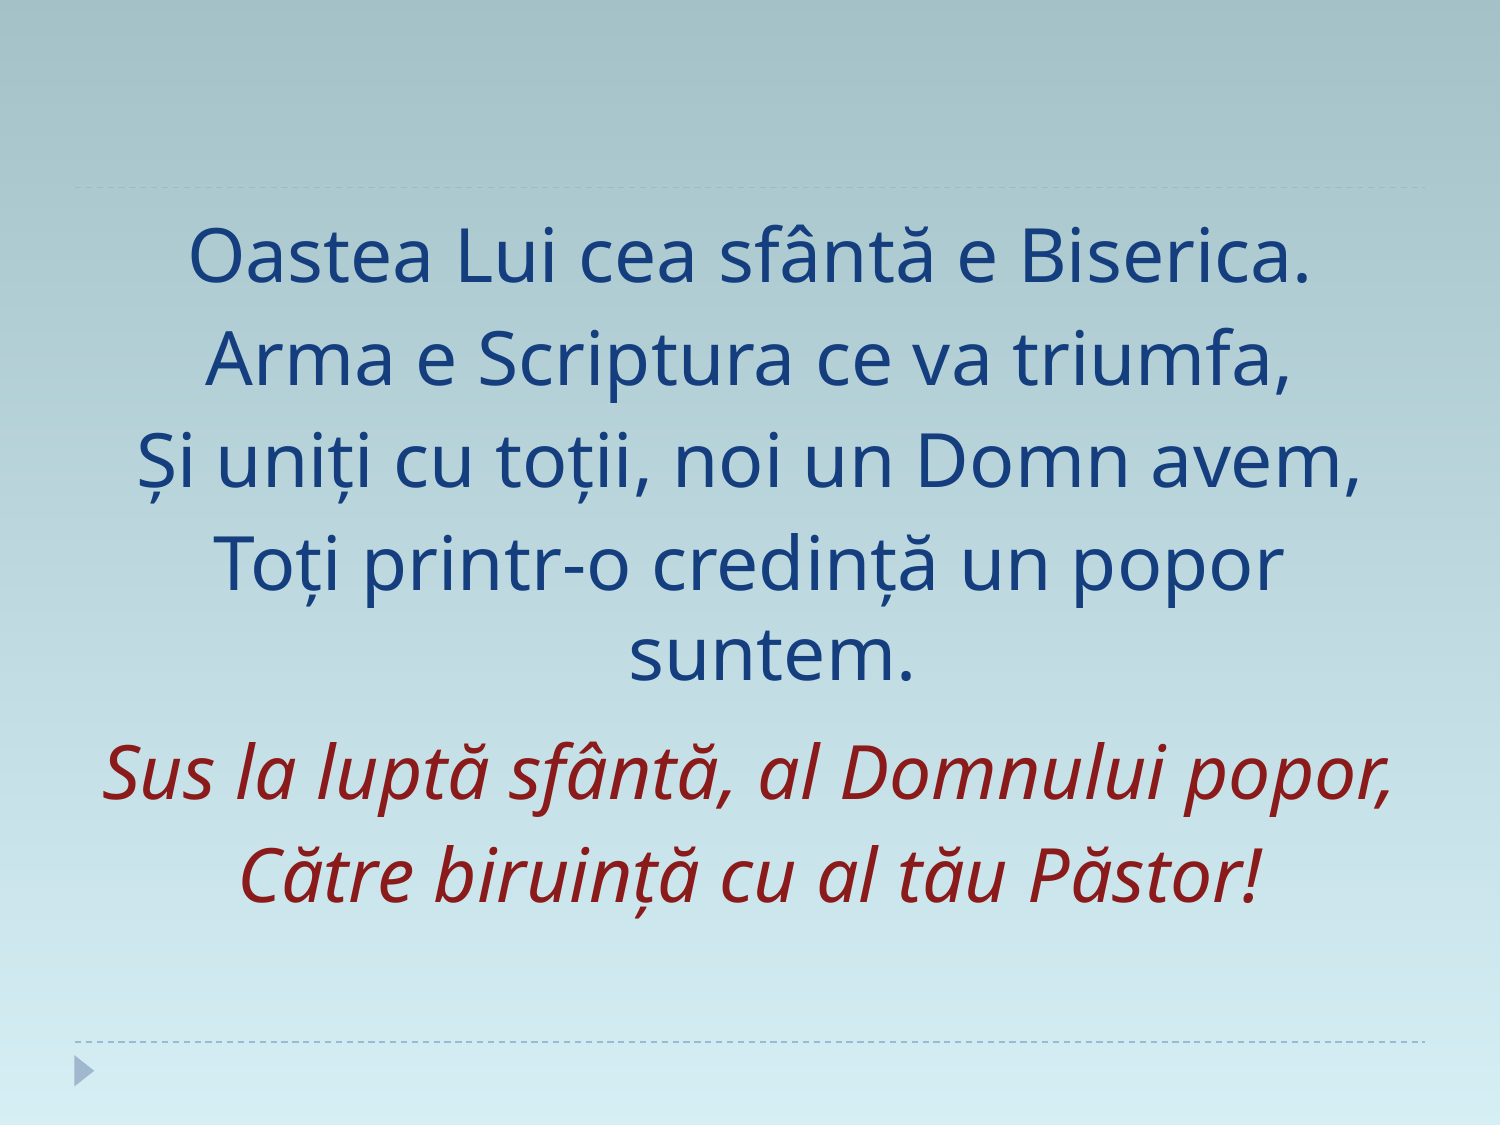

# Oastea Lui cea sfântă e Biserica.
Arma e Scriptura ce va triumfa,
Şi uniţi cu toţii, noi un Domn avem,
Toţi printr-o credinţă un popor suntem.
Sus la luptă sfântă, al Domnului popor,
Către biruinţă cu al tău Păstor!